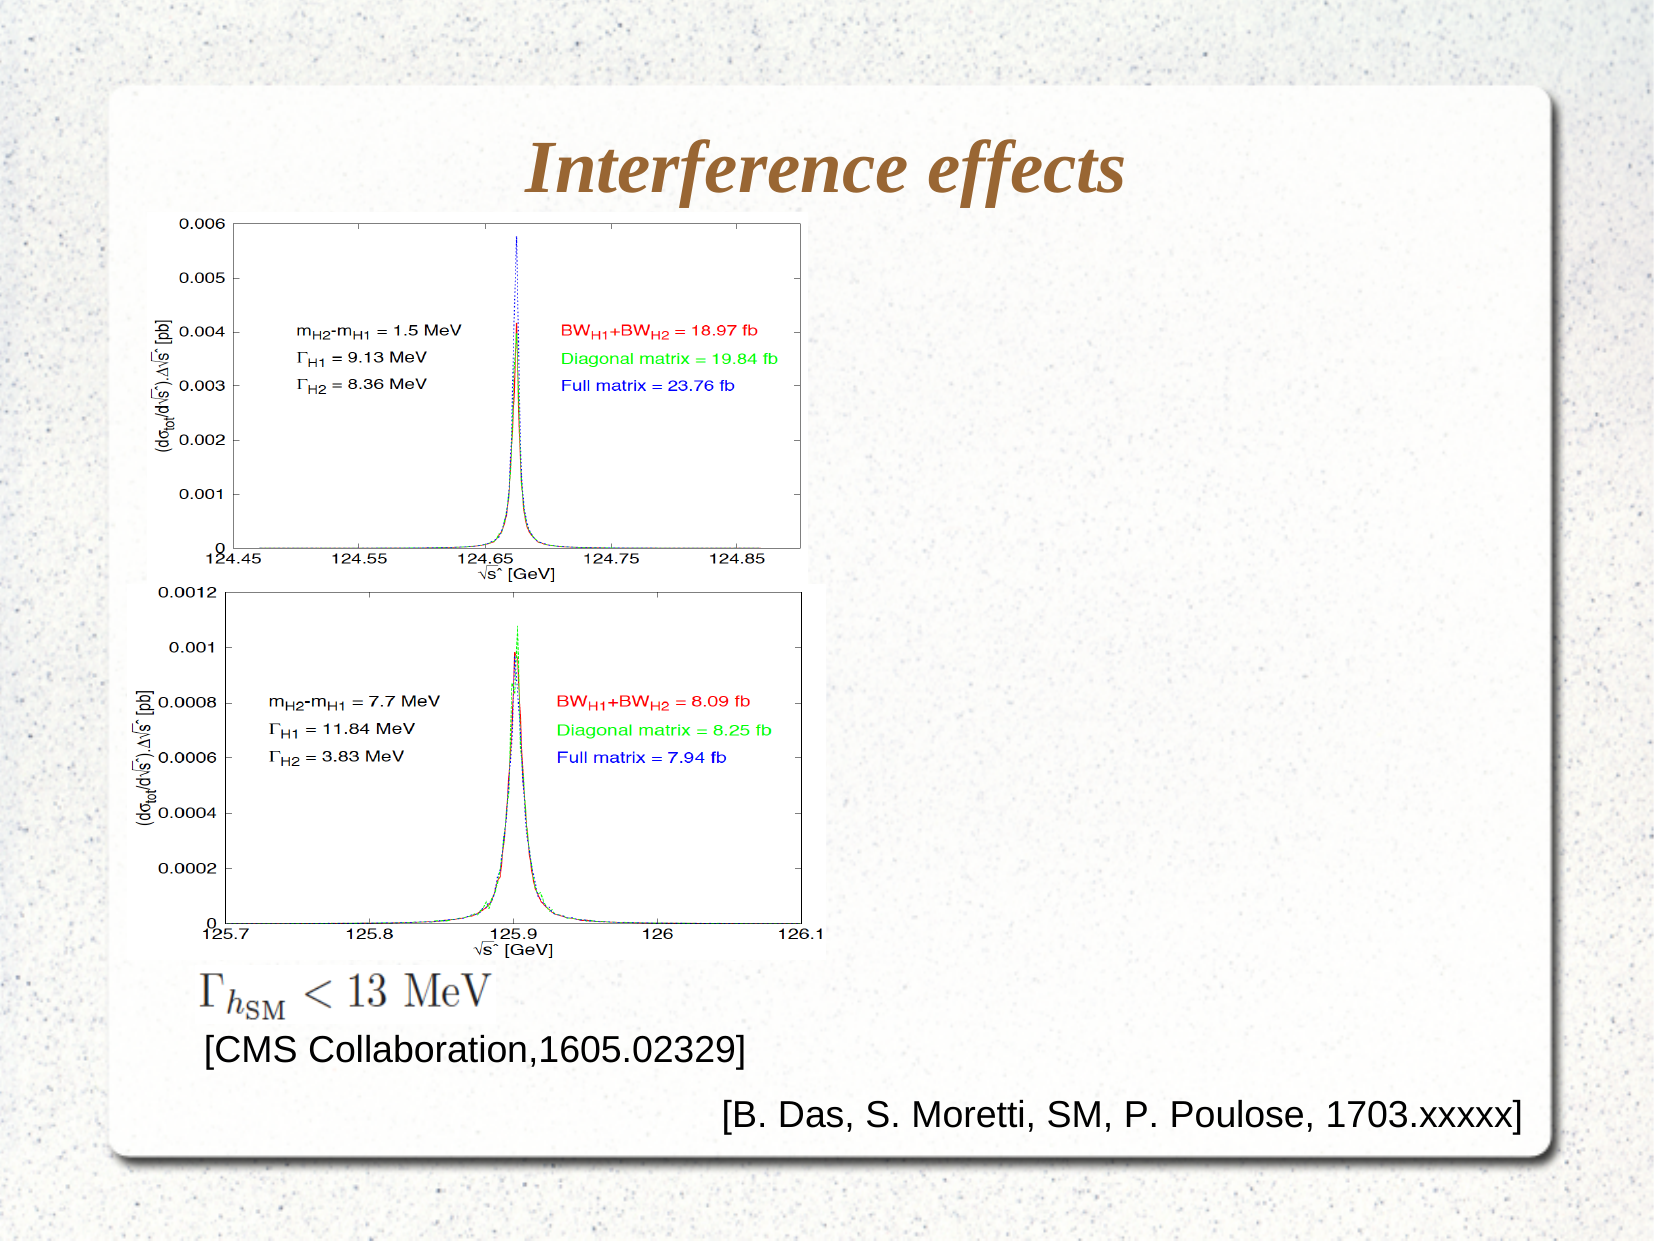

# Interference effects
[CMS Collaboration,1605.02329]
[B. Das, S. Moretti, SM, P. Poulose, 1703.xxxxx]